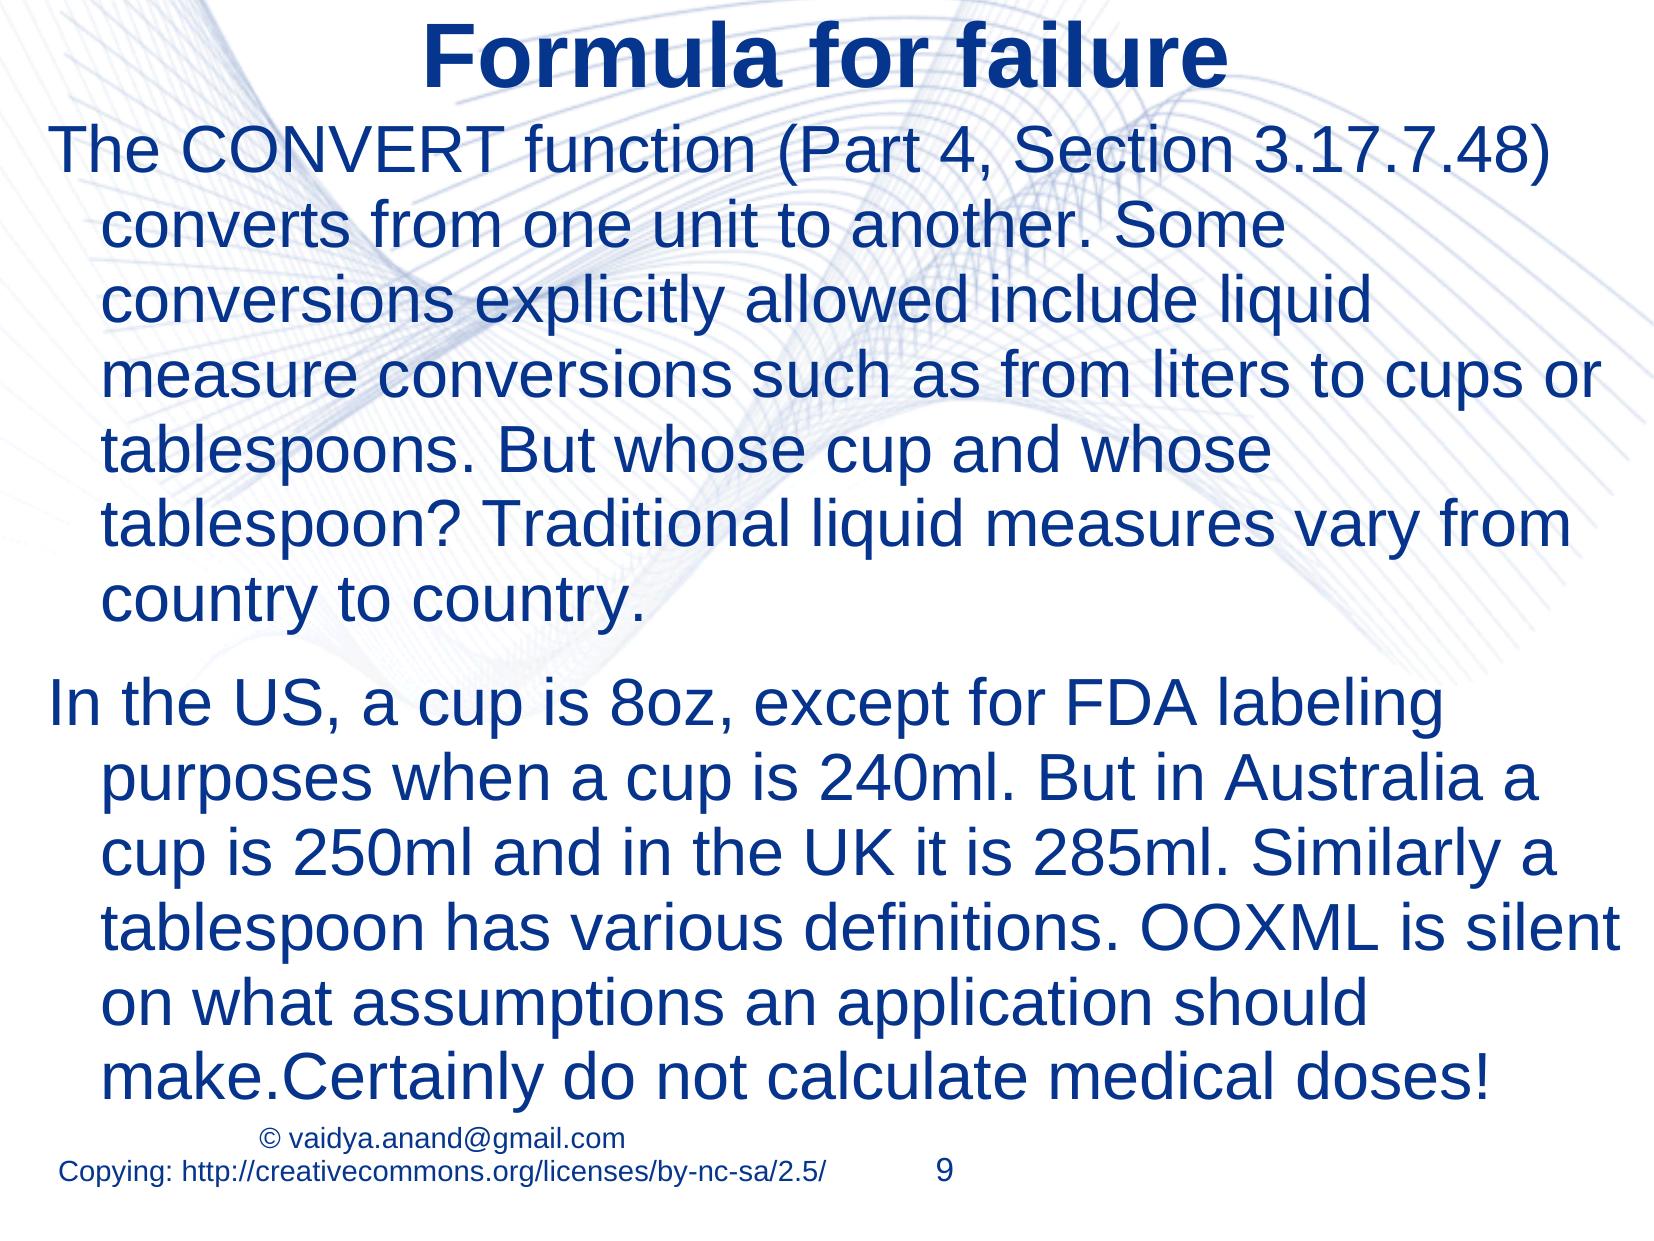

# Formula for failure
The CONVERT function (Part 4, Section 3.17.7.48) converts from one unit to another. Some conversions explicitly allowed include liquid measure conversions such as from liters to cups or tablespoons. But whose cup and whose tablespoon? Traditional liquid measures vary from country to country.
In the US, a cup is 8oz, except for FDA labeling purposes when a cup is 240ml. But in Australia a cup is 250ml and in the UK it is 285ml. Similarly a tablespoon has various definitions. OOXML is silent on what assumptions an application should make.Certainly do not calculate medical doses!
http://www.broffice.org
9